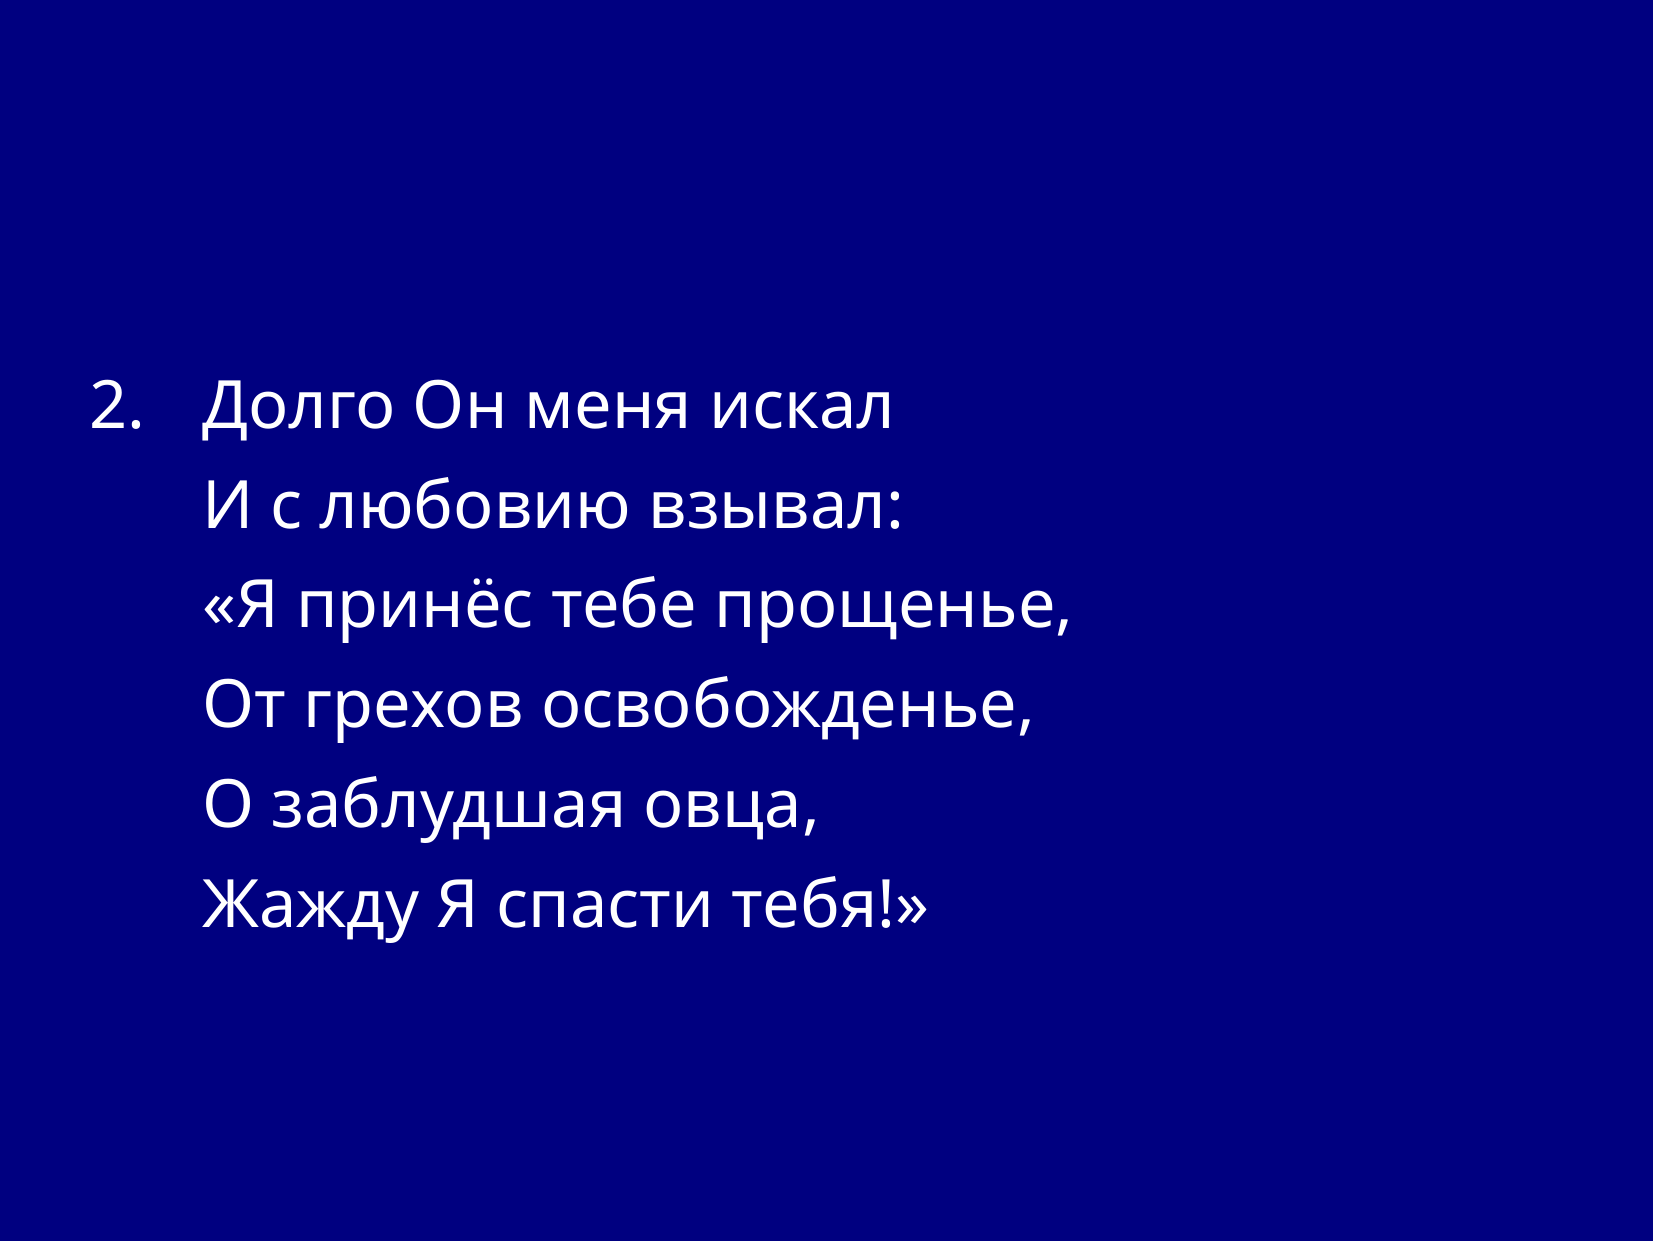

2.	Долго Он меня искал
	И с любовию взывал:
	«Я принёс тебе прощенье,
	От грехов освобожденье,
	О заблудшая овца,
	Жажду Я спасти тебя!»